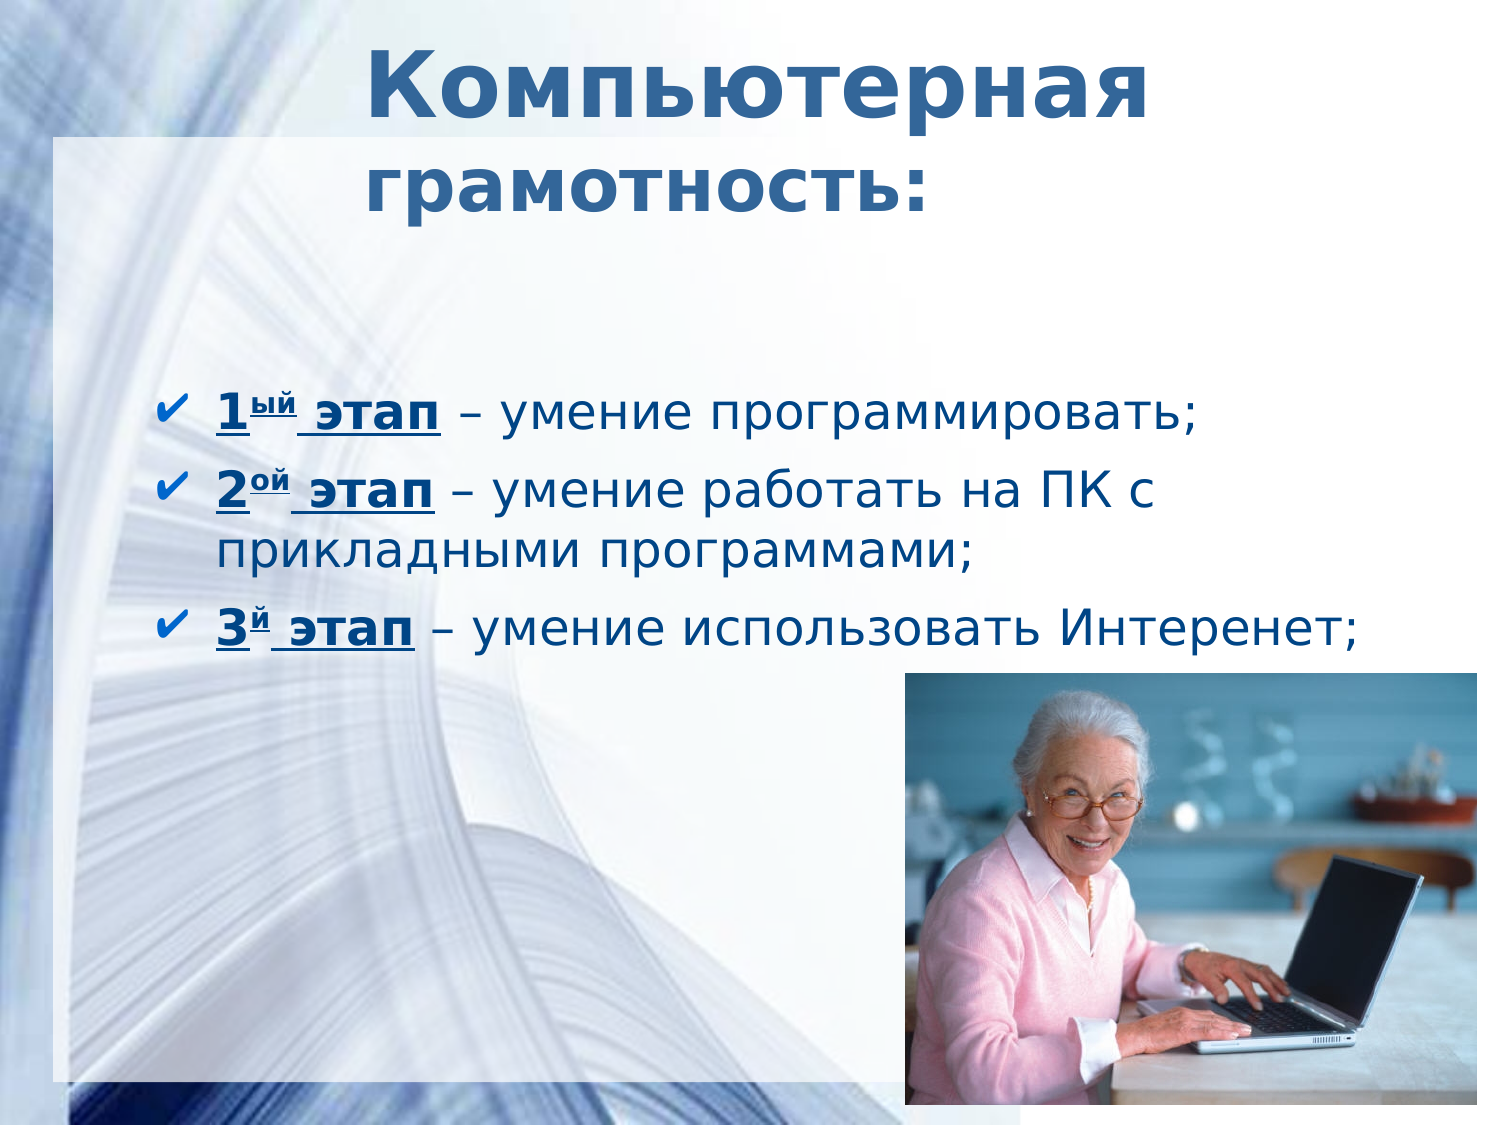

Компьютерная
грамотность:
1ый этап – умение программировать;
2ой этап – умение работать на ПК с прикладными программами;
3й этап – умение использовать Интеренет;